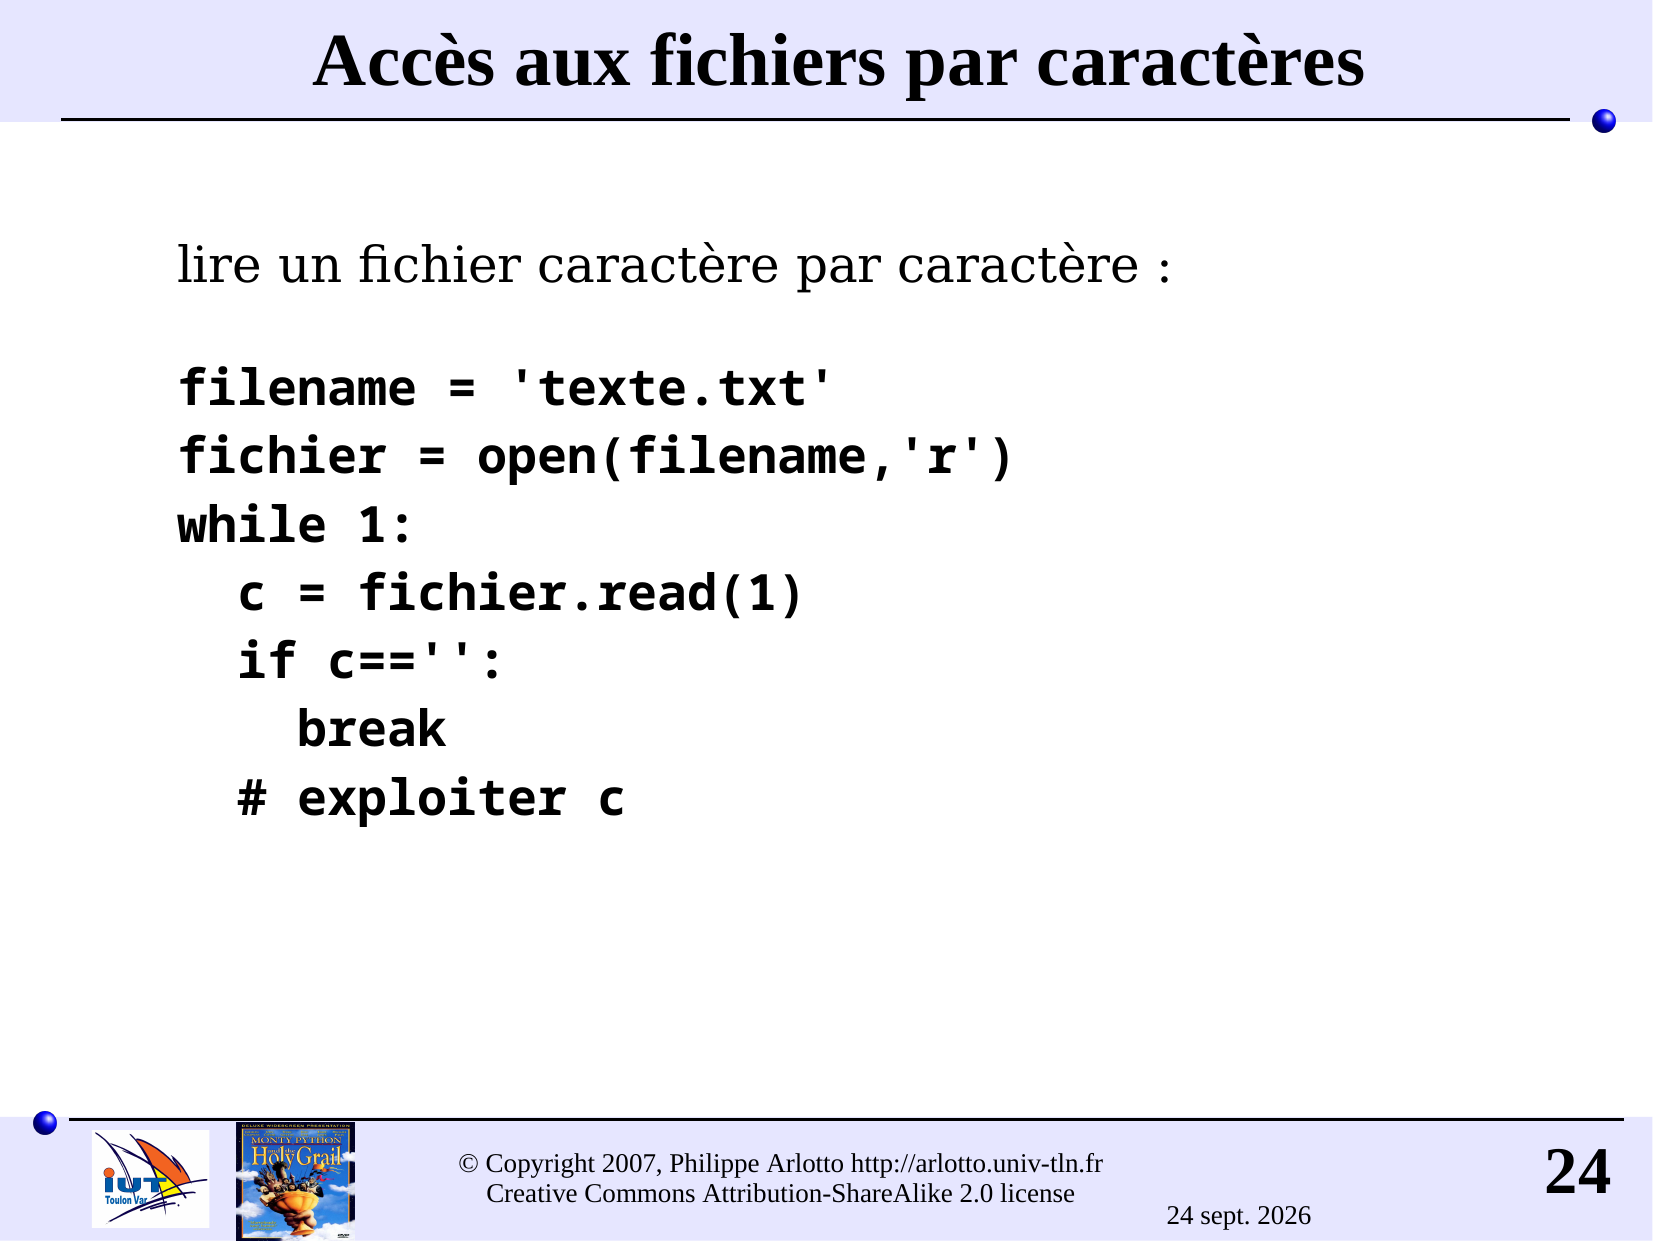

# Accès aux fichiers par caractères
lire un fichier caractère par caractère :
filename = 'texte.txt'
fichier = open(filename,'r')
while 1:
 c = fichier.read(1)
 if c=='':
 break
 # exploiter c